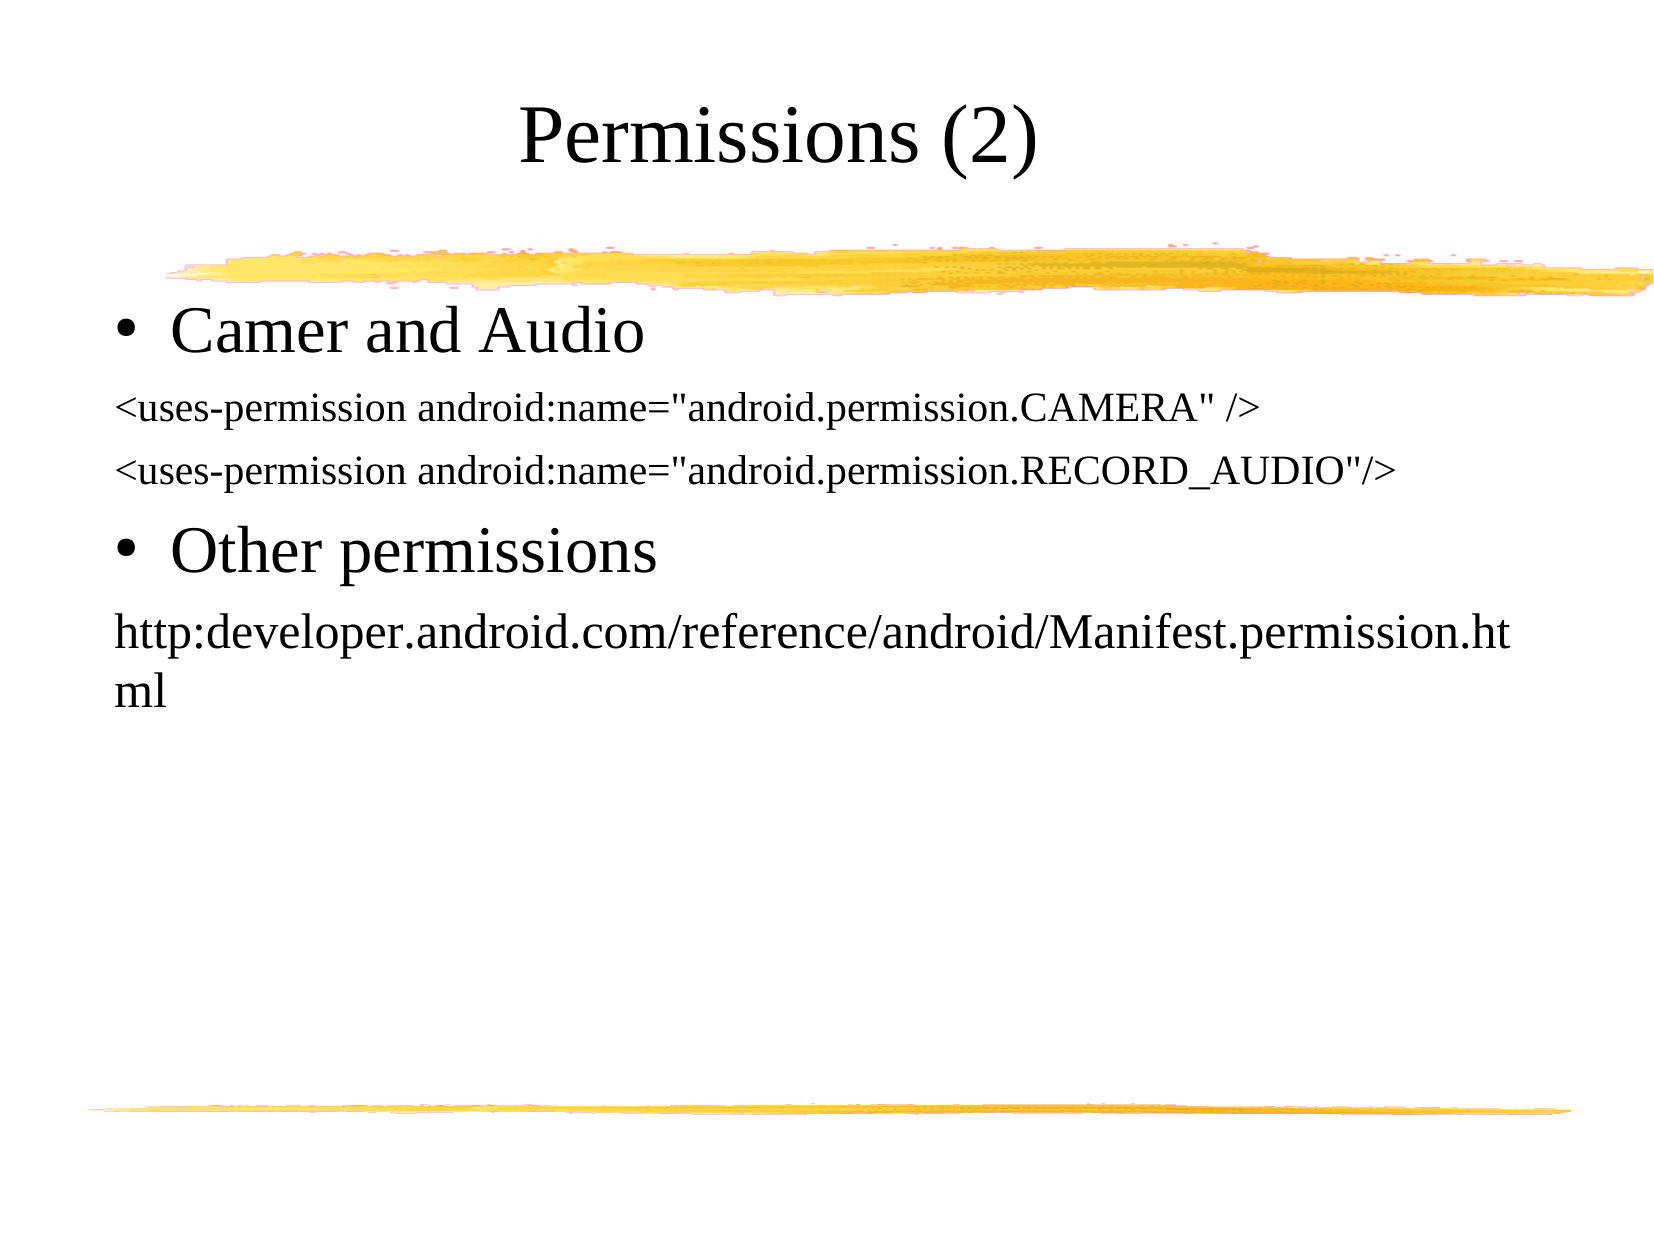

# Permissions (2)
Camer and Audio
<uses-permission android:name="android.permission.CAMERA" />
<uses-permission android:name="android.permission.RECORD_AUDIO"/>
Other permissions
http:developer.android.com/reference/android/Manifest.permission.html